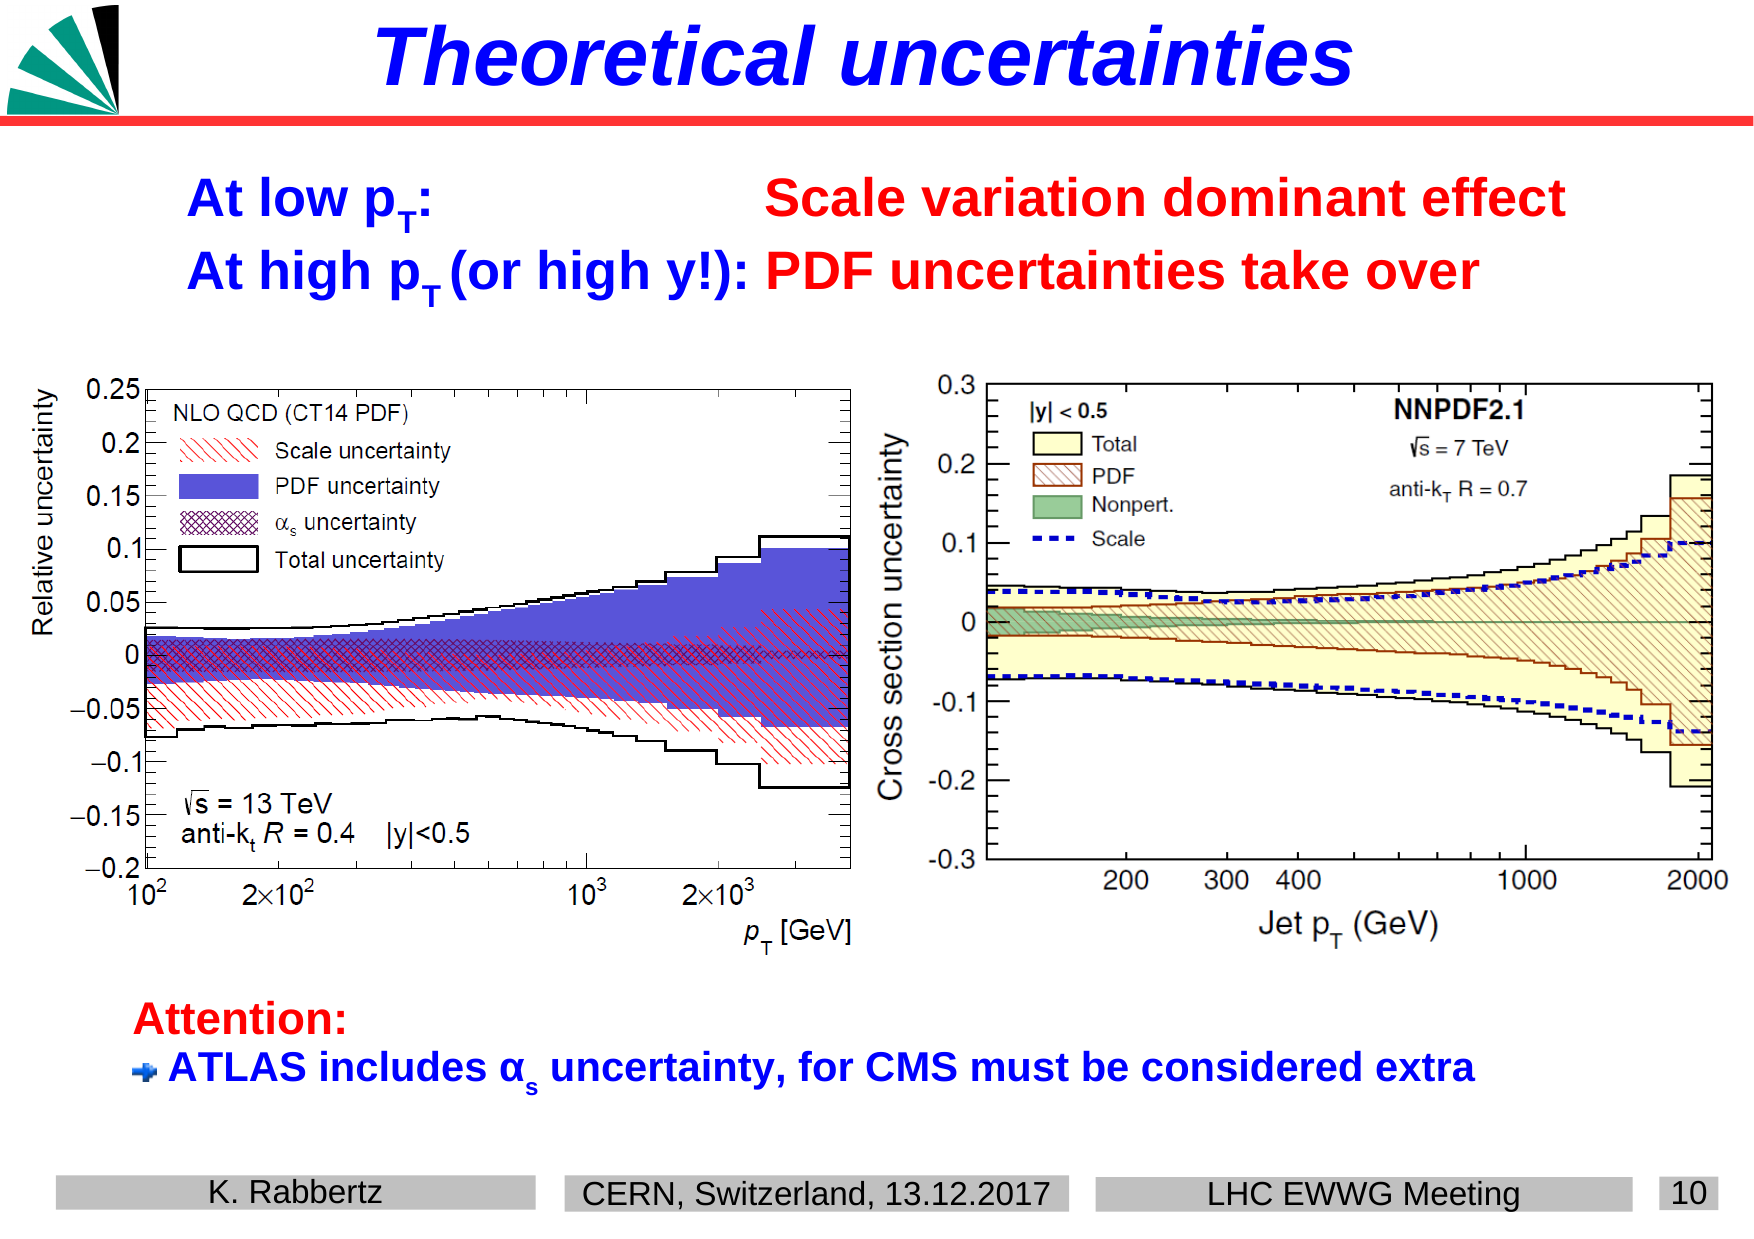

# Theoretical uncertainties
At low pT: Scale variation dominant effect
At high pT (or high y!): PDF uncertainties take over
Attention:
ATLAS includes αs uncertainty, for CMS must be considered extra